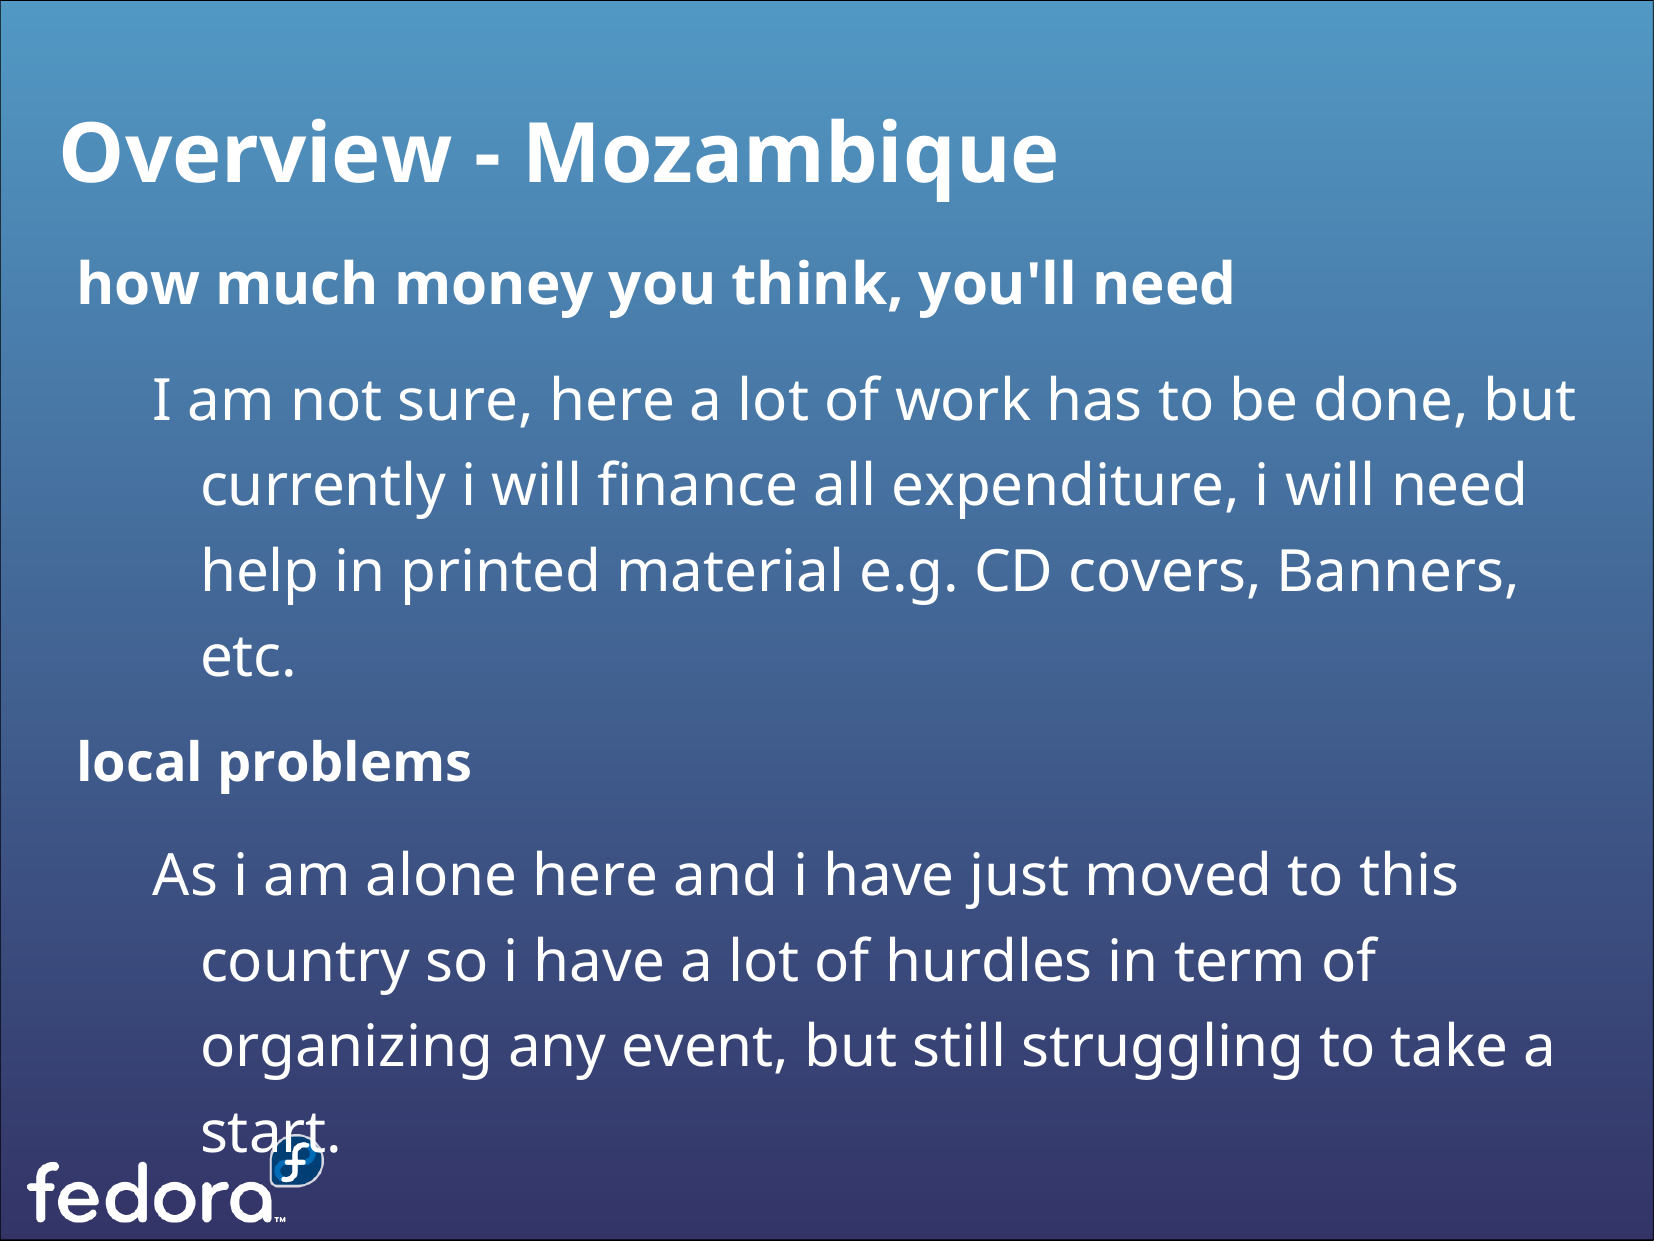

# Overview - Mozambique
how much money you think, you'll need
I am not sure, here a lot of work has to be done, but currently i will finance all expenditure, i will need help in printed material e.g. CD covers, Banners, etc.
local problems
As i am alone here and i have just moved to this country so i have a lot of hurdles in term of organizing any event, but still struggling to take a start.